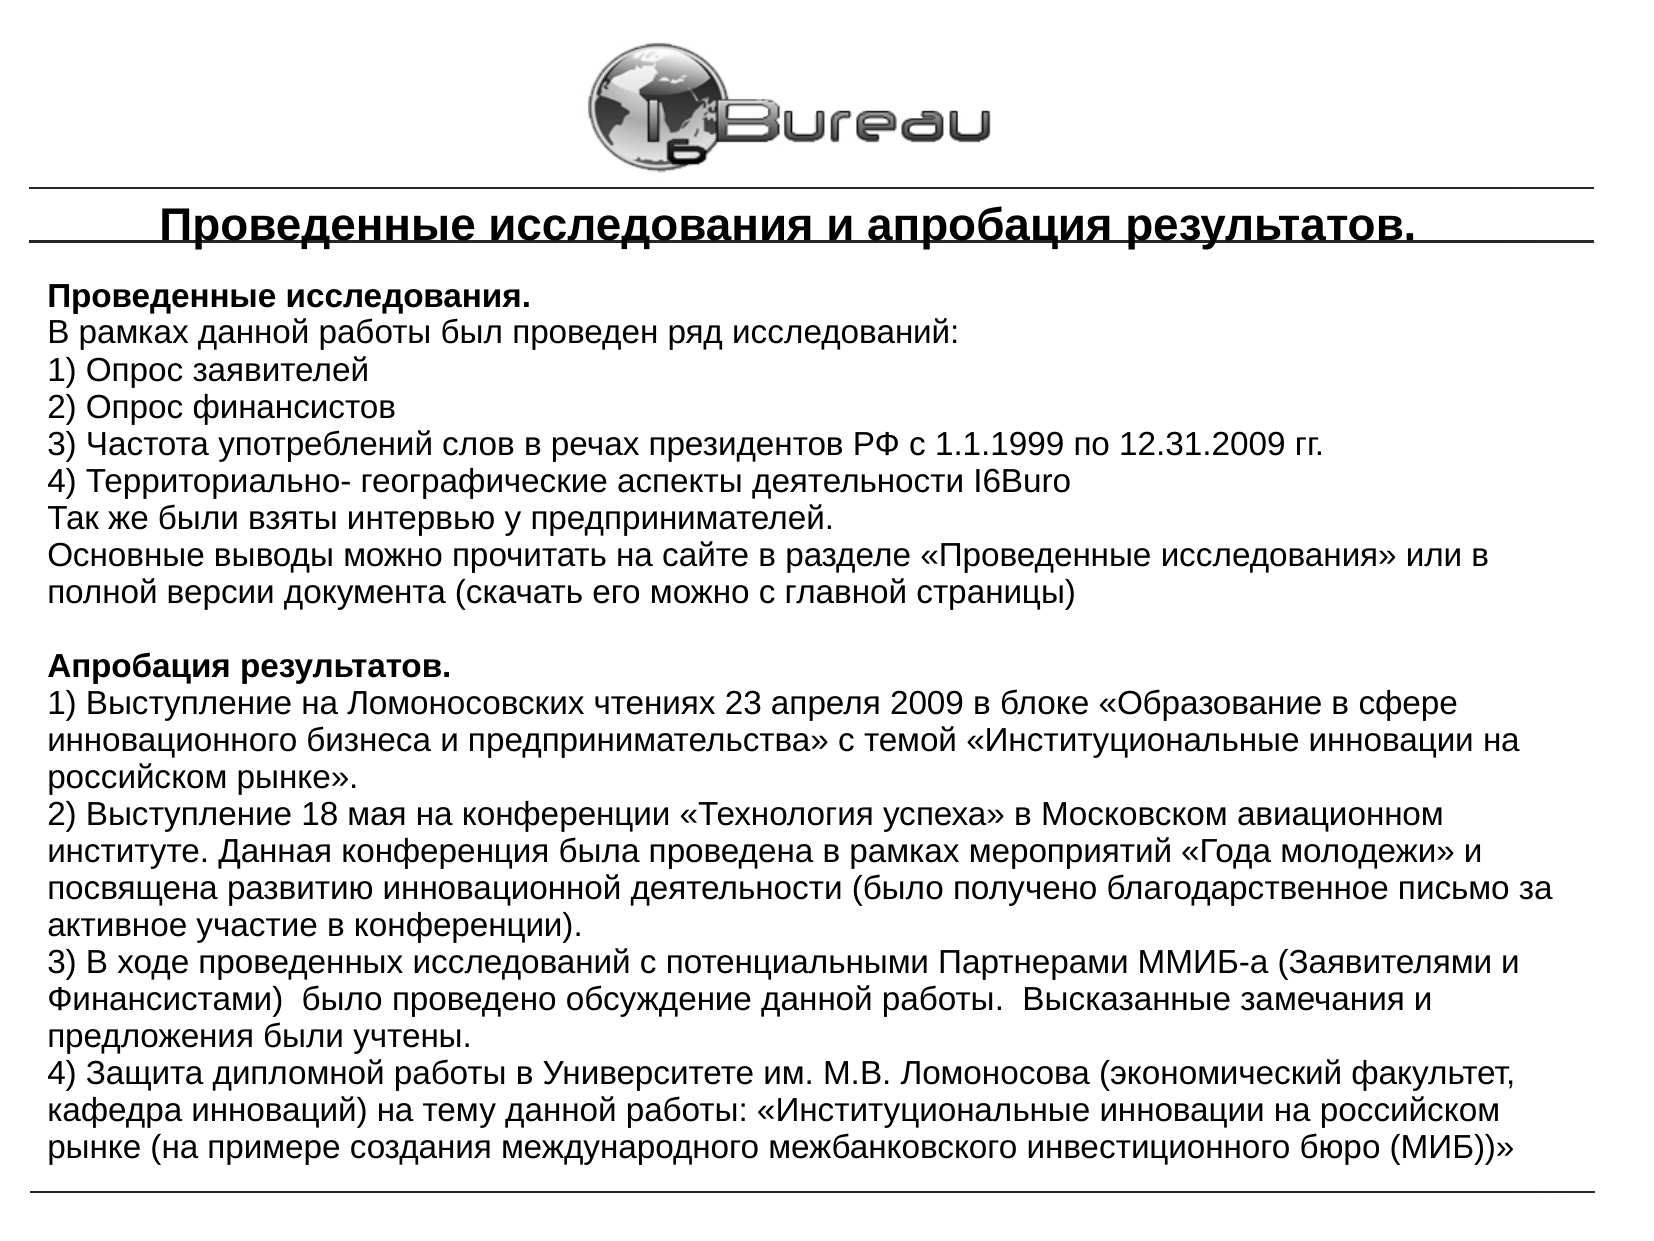

# Проведенные исследования и апробация результатов.
Проведенные исследования.
В рамках данной работы был проведен ряд исследований:
1) Опрос заявителей
2) Опрос финансистов
3) Частота употреблений слов в речах президентов РФ с 1.1.1999 по 12.31.2009 гг.
4) Территориально- географические аспекты деятельности I6Buro
Так же были взяты интервью у предпринимателей.
Основные выводы можно прочитать на сайте в разделе «Проведенные исследования» или в полной версии документа (скачать его можно с главной страницы)
Апробация результатов.
1) Выступление на Ломоносовских чтениях 23 апреля 2009 в блоке «Образование в сфере инновационного бизнеса и предпринимательства» с темой «Институциональные инновации на российском рынке».
2) Выступление 18 мая на конференции «Технология успеха» в Московском авиационном институте. Данная конференция была проведена в рамках мероприятий «Года молодежи» и посвящена развитию инновационной деятельности (было получено благодарственное письмо за активное участие в конференции).
3) В ходе проведенных исследований с потенциальными Партнерами ММИБ-а (Заявителями и Финансистами) было проведено обсуждение данной работы. Высказанные замечания и предложения были учтены.
4) Защита дипломной работы в Университете им. М.В. Ломоносова (экономический факультет, кафедра инноваций) на тему данной работы: «Институциональные инновации на российском рынке (на примере создания международного межбанковского инвестиционного бюро (МИБ))»